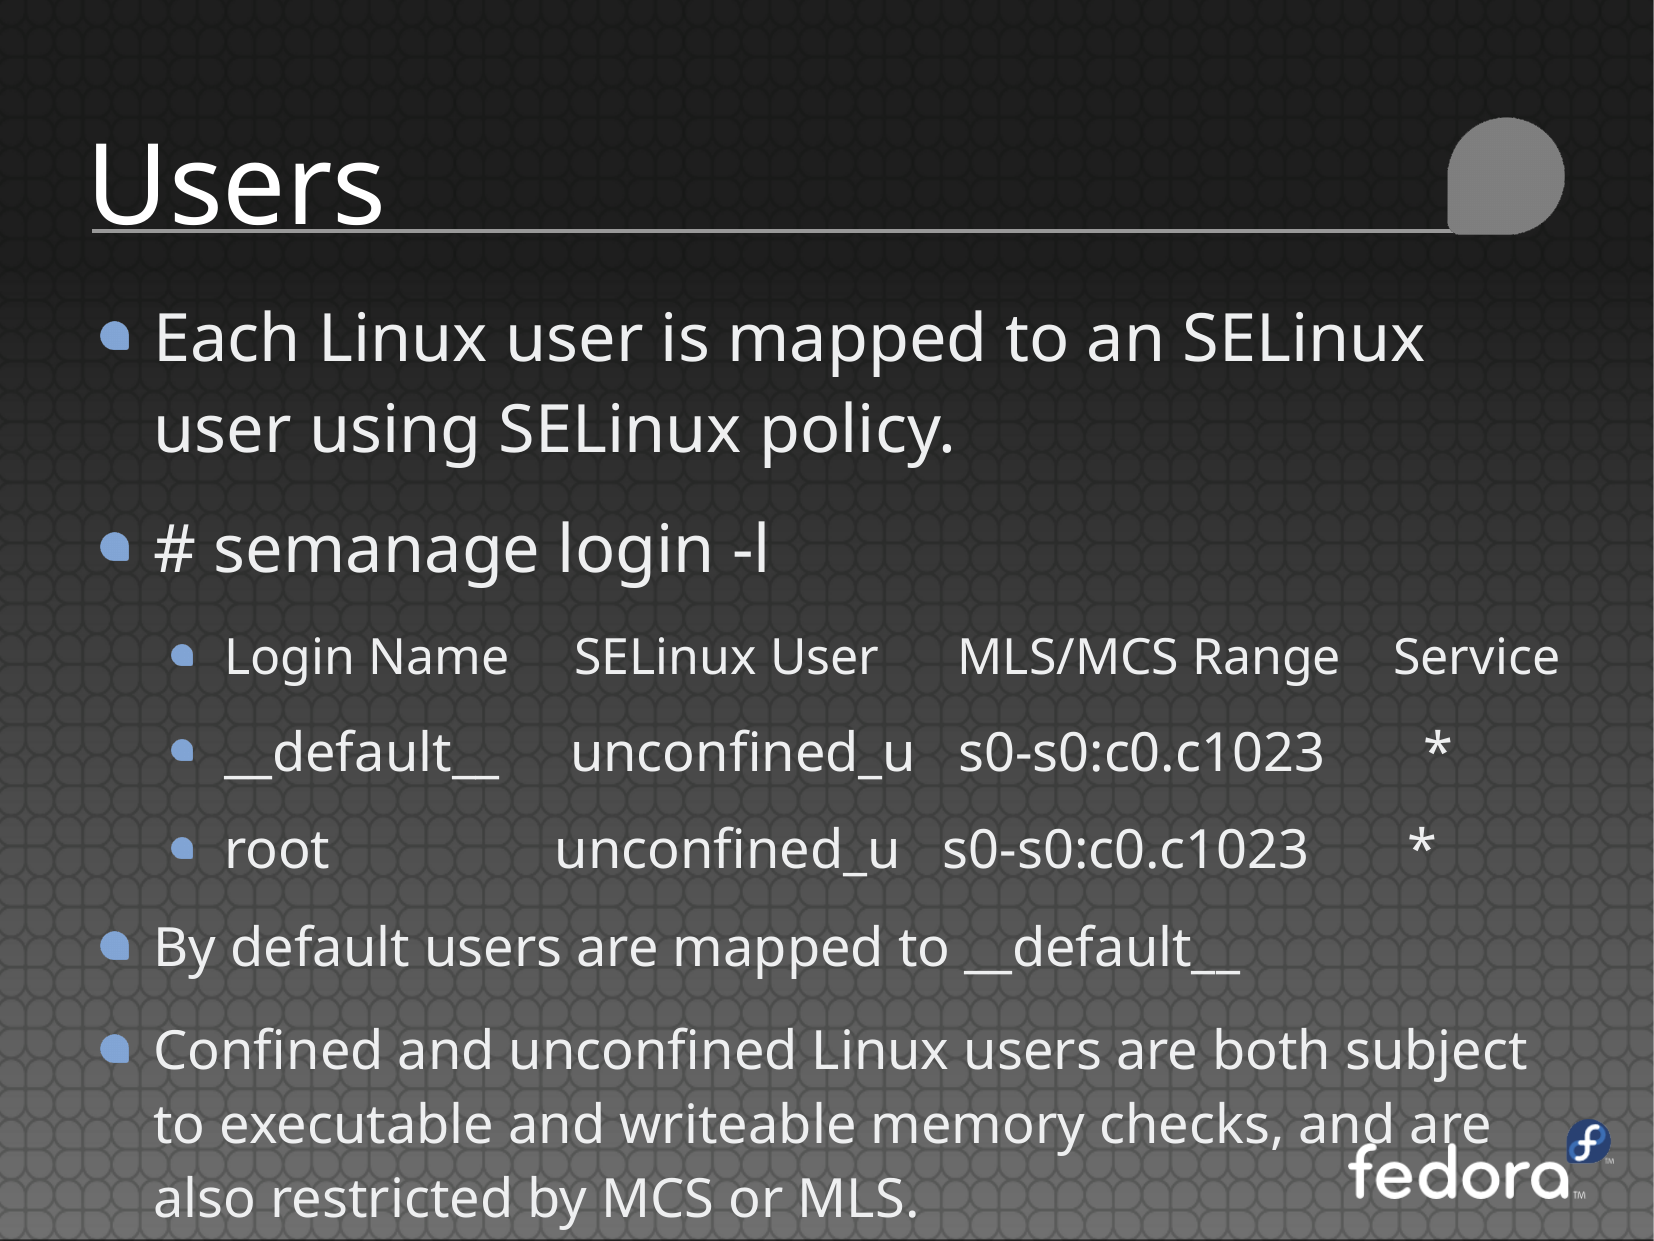

# Users
Each Linux user is mapped to an SELinux user using SELinux policy.
# semanage login -l
Login Name SELinux User MLS/MCS Range Service
__default__ unconfined_u s0-s0:c0.c1023 *
root unconfined_u s0-s0:c0.c1023 *
By default users are mapped to __default__
Confined and unconfined Linux users are both subject to executable and writeable memory checks, and are also restricted by MCS or MLS.